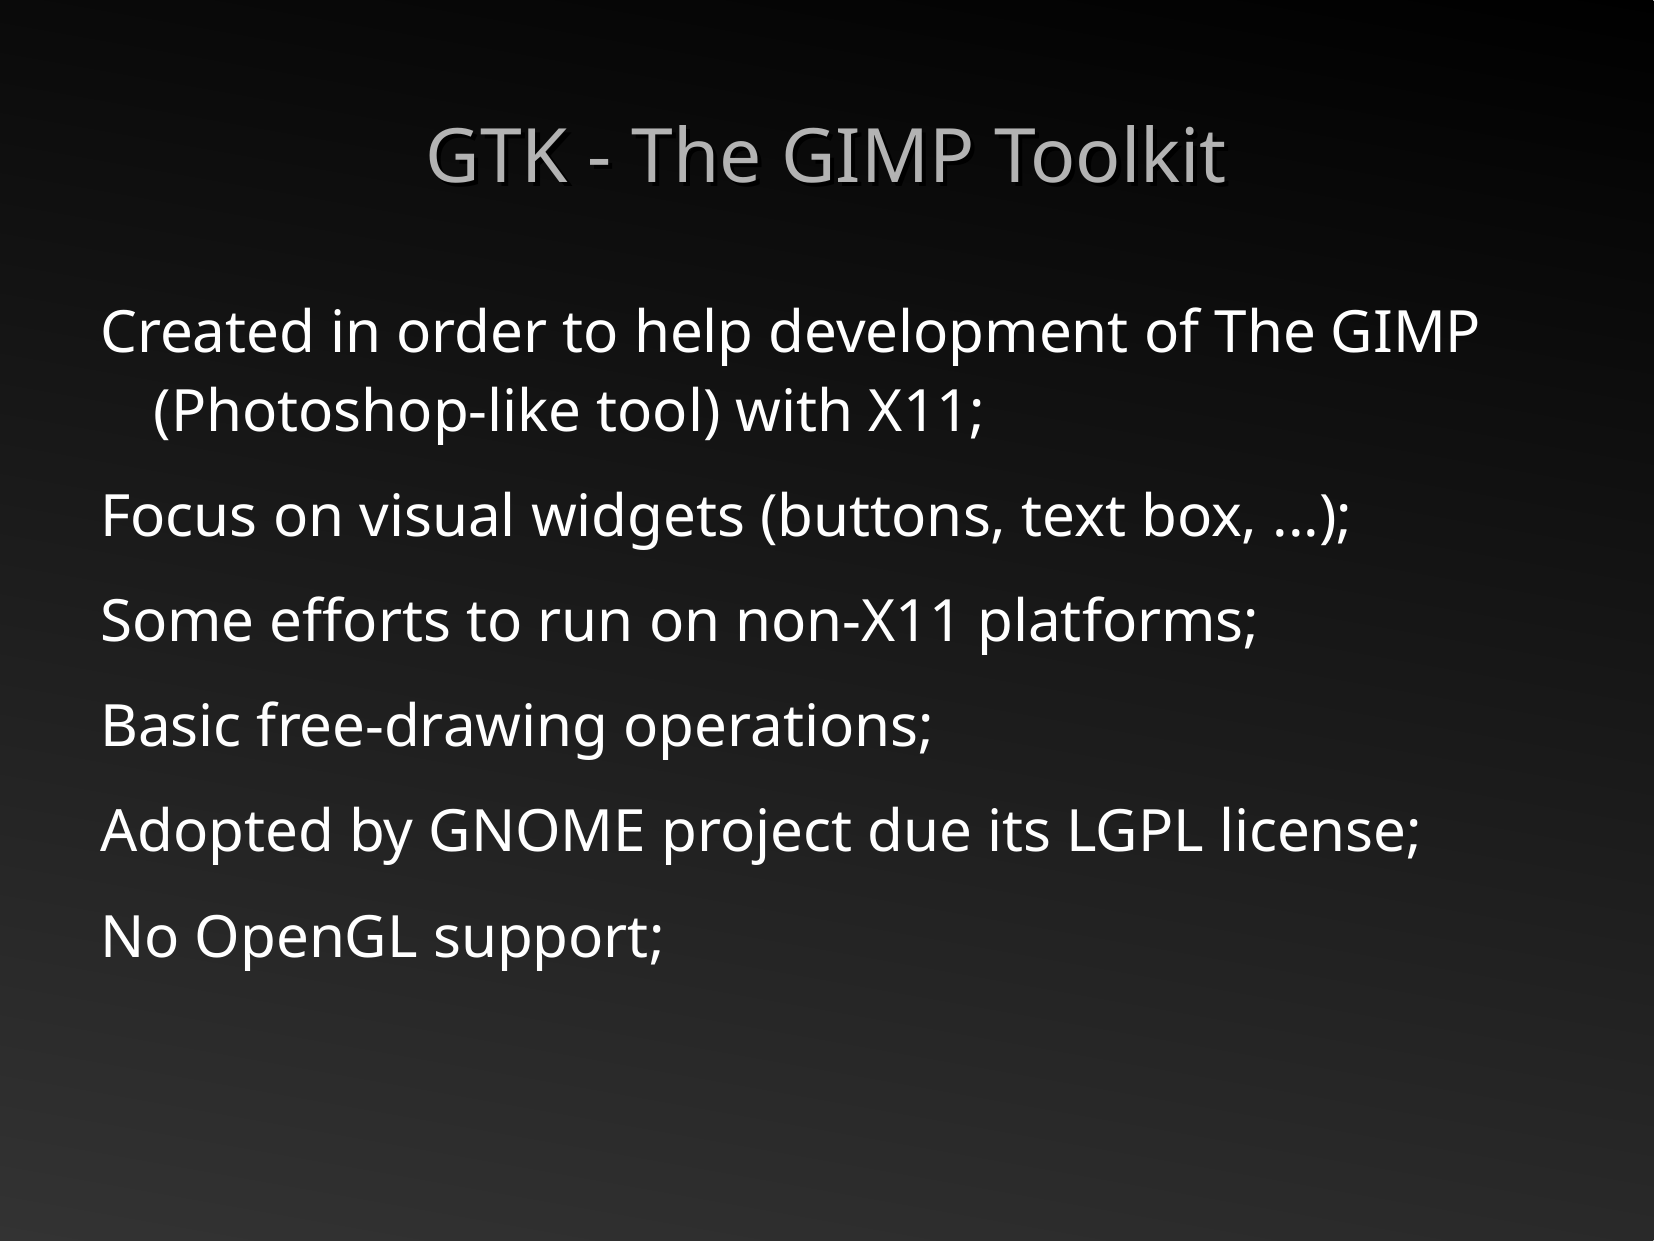

# GTK - The GIMP Toolkit
Created in order to help development of The GIMP (Photoshop-like tool) with X11;
Focus on visual widgets (buttons, text box, ...);
Some efforts to run on non-X11 platforms;
Basic free-drawing operations;
Adopted by GNOME project due its LGPL license;
No OpenGL support;